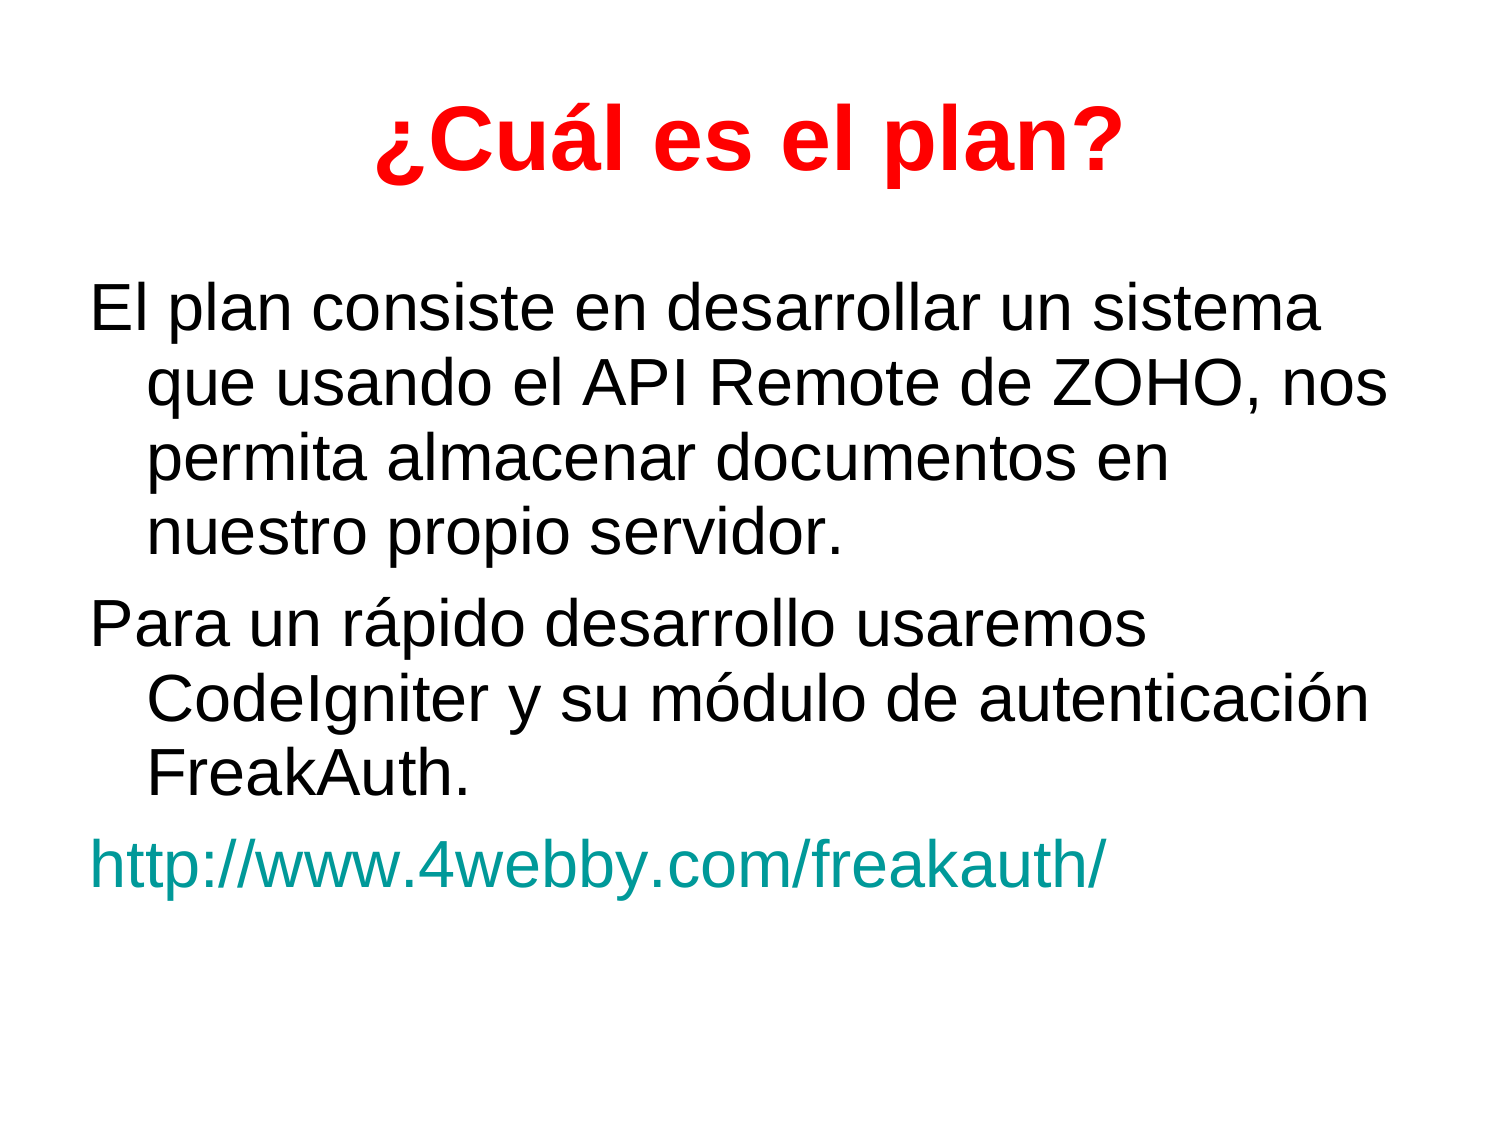

# ¿Cuál es el plan?
El plan consiste en desarrollar un sistema que usando el API Remote de ZOHO, nos permita almacenar documentos en nuestro propio servidor.
Para un rápido desarrollo usaremos CodeIgniter y su módulo de autenticación FreakAuth.
http://www.4webby.com/freakauth/